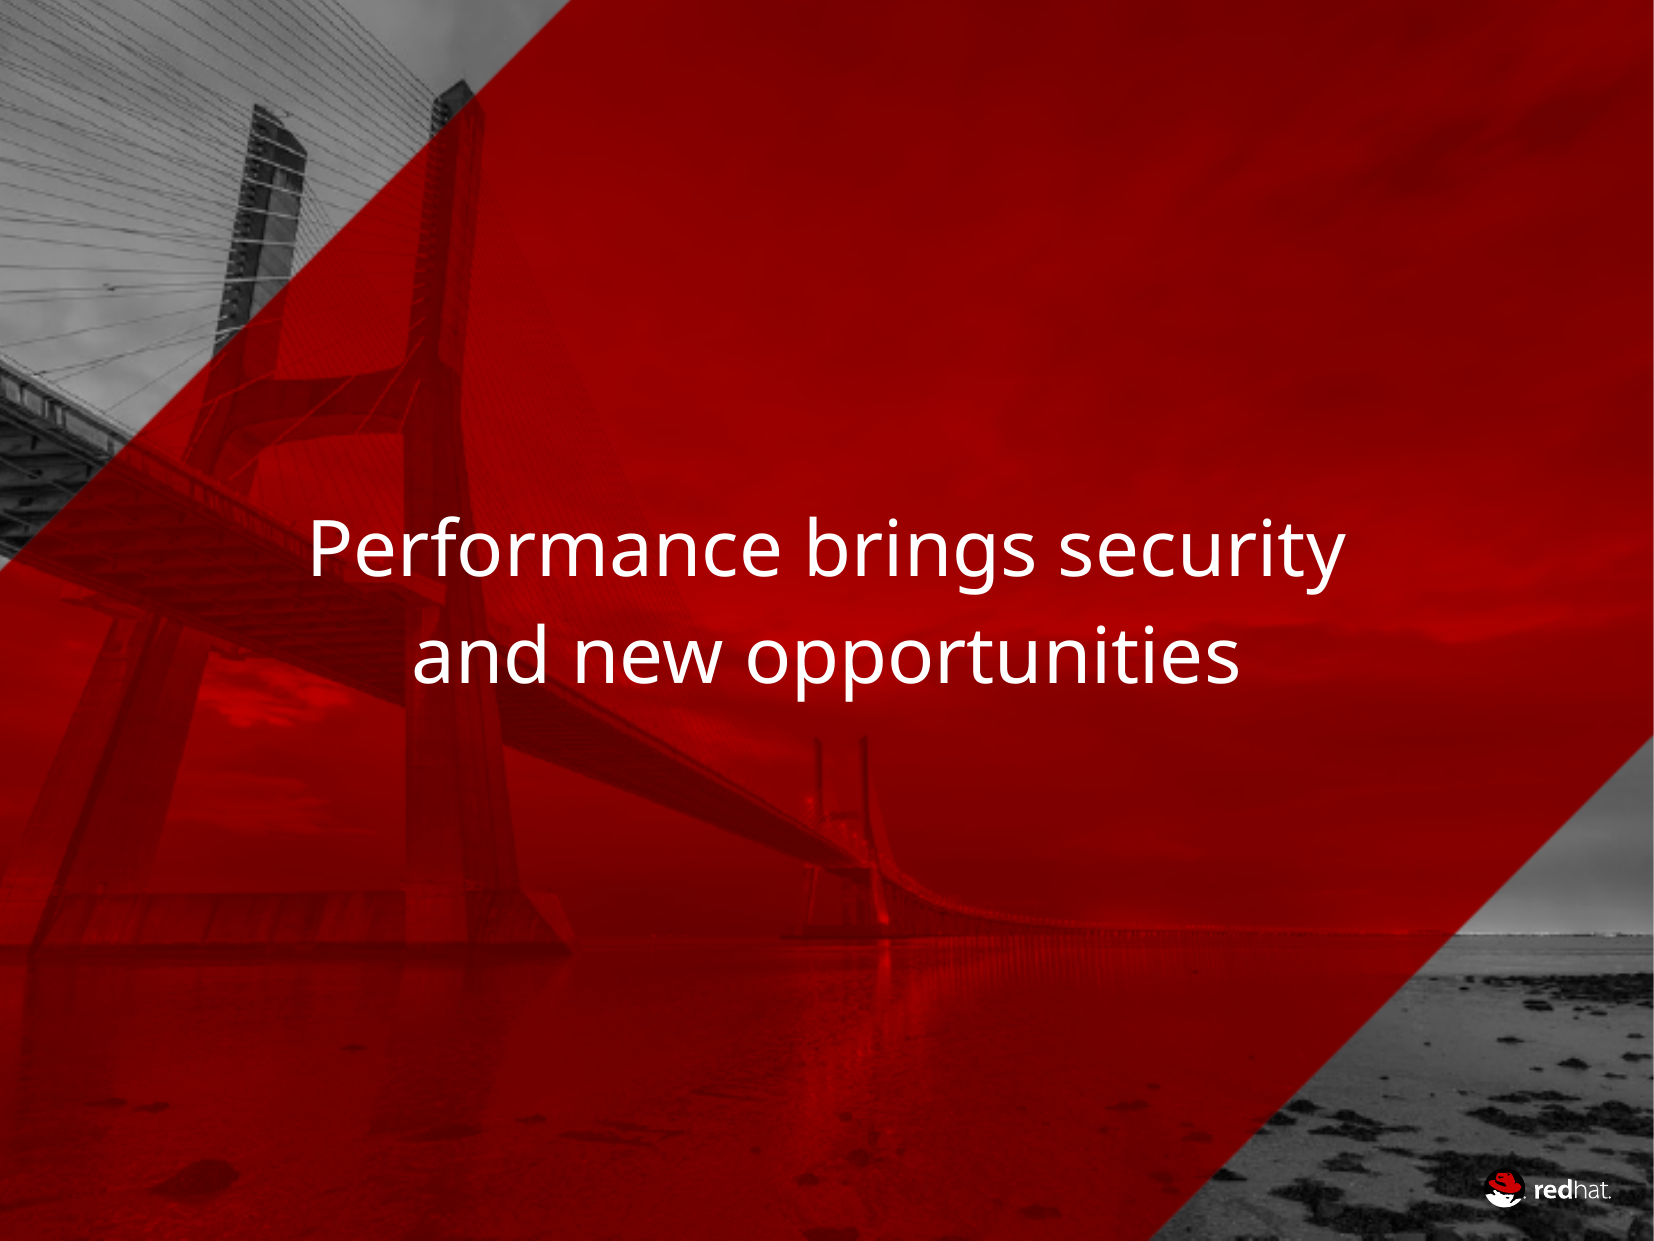

# Performance brings security and new opportunities